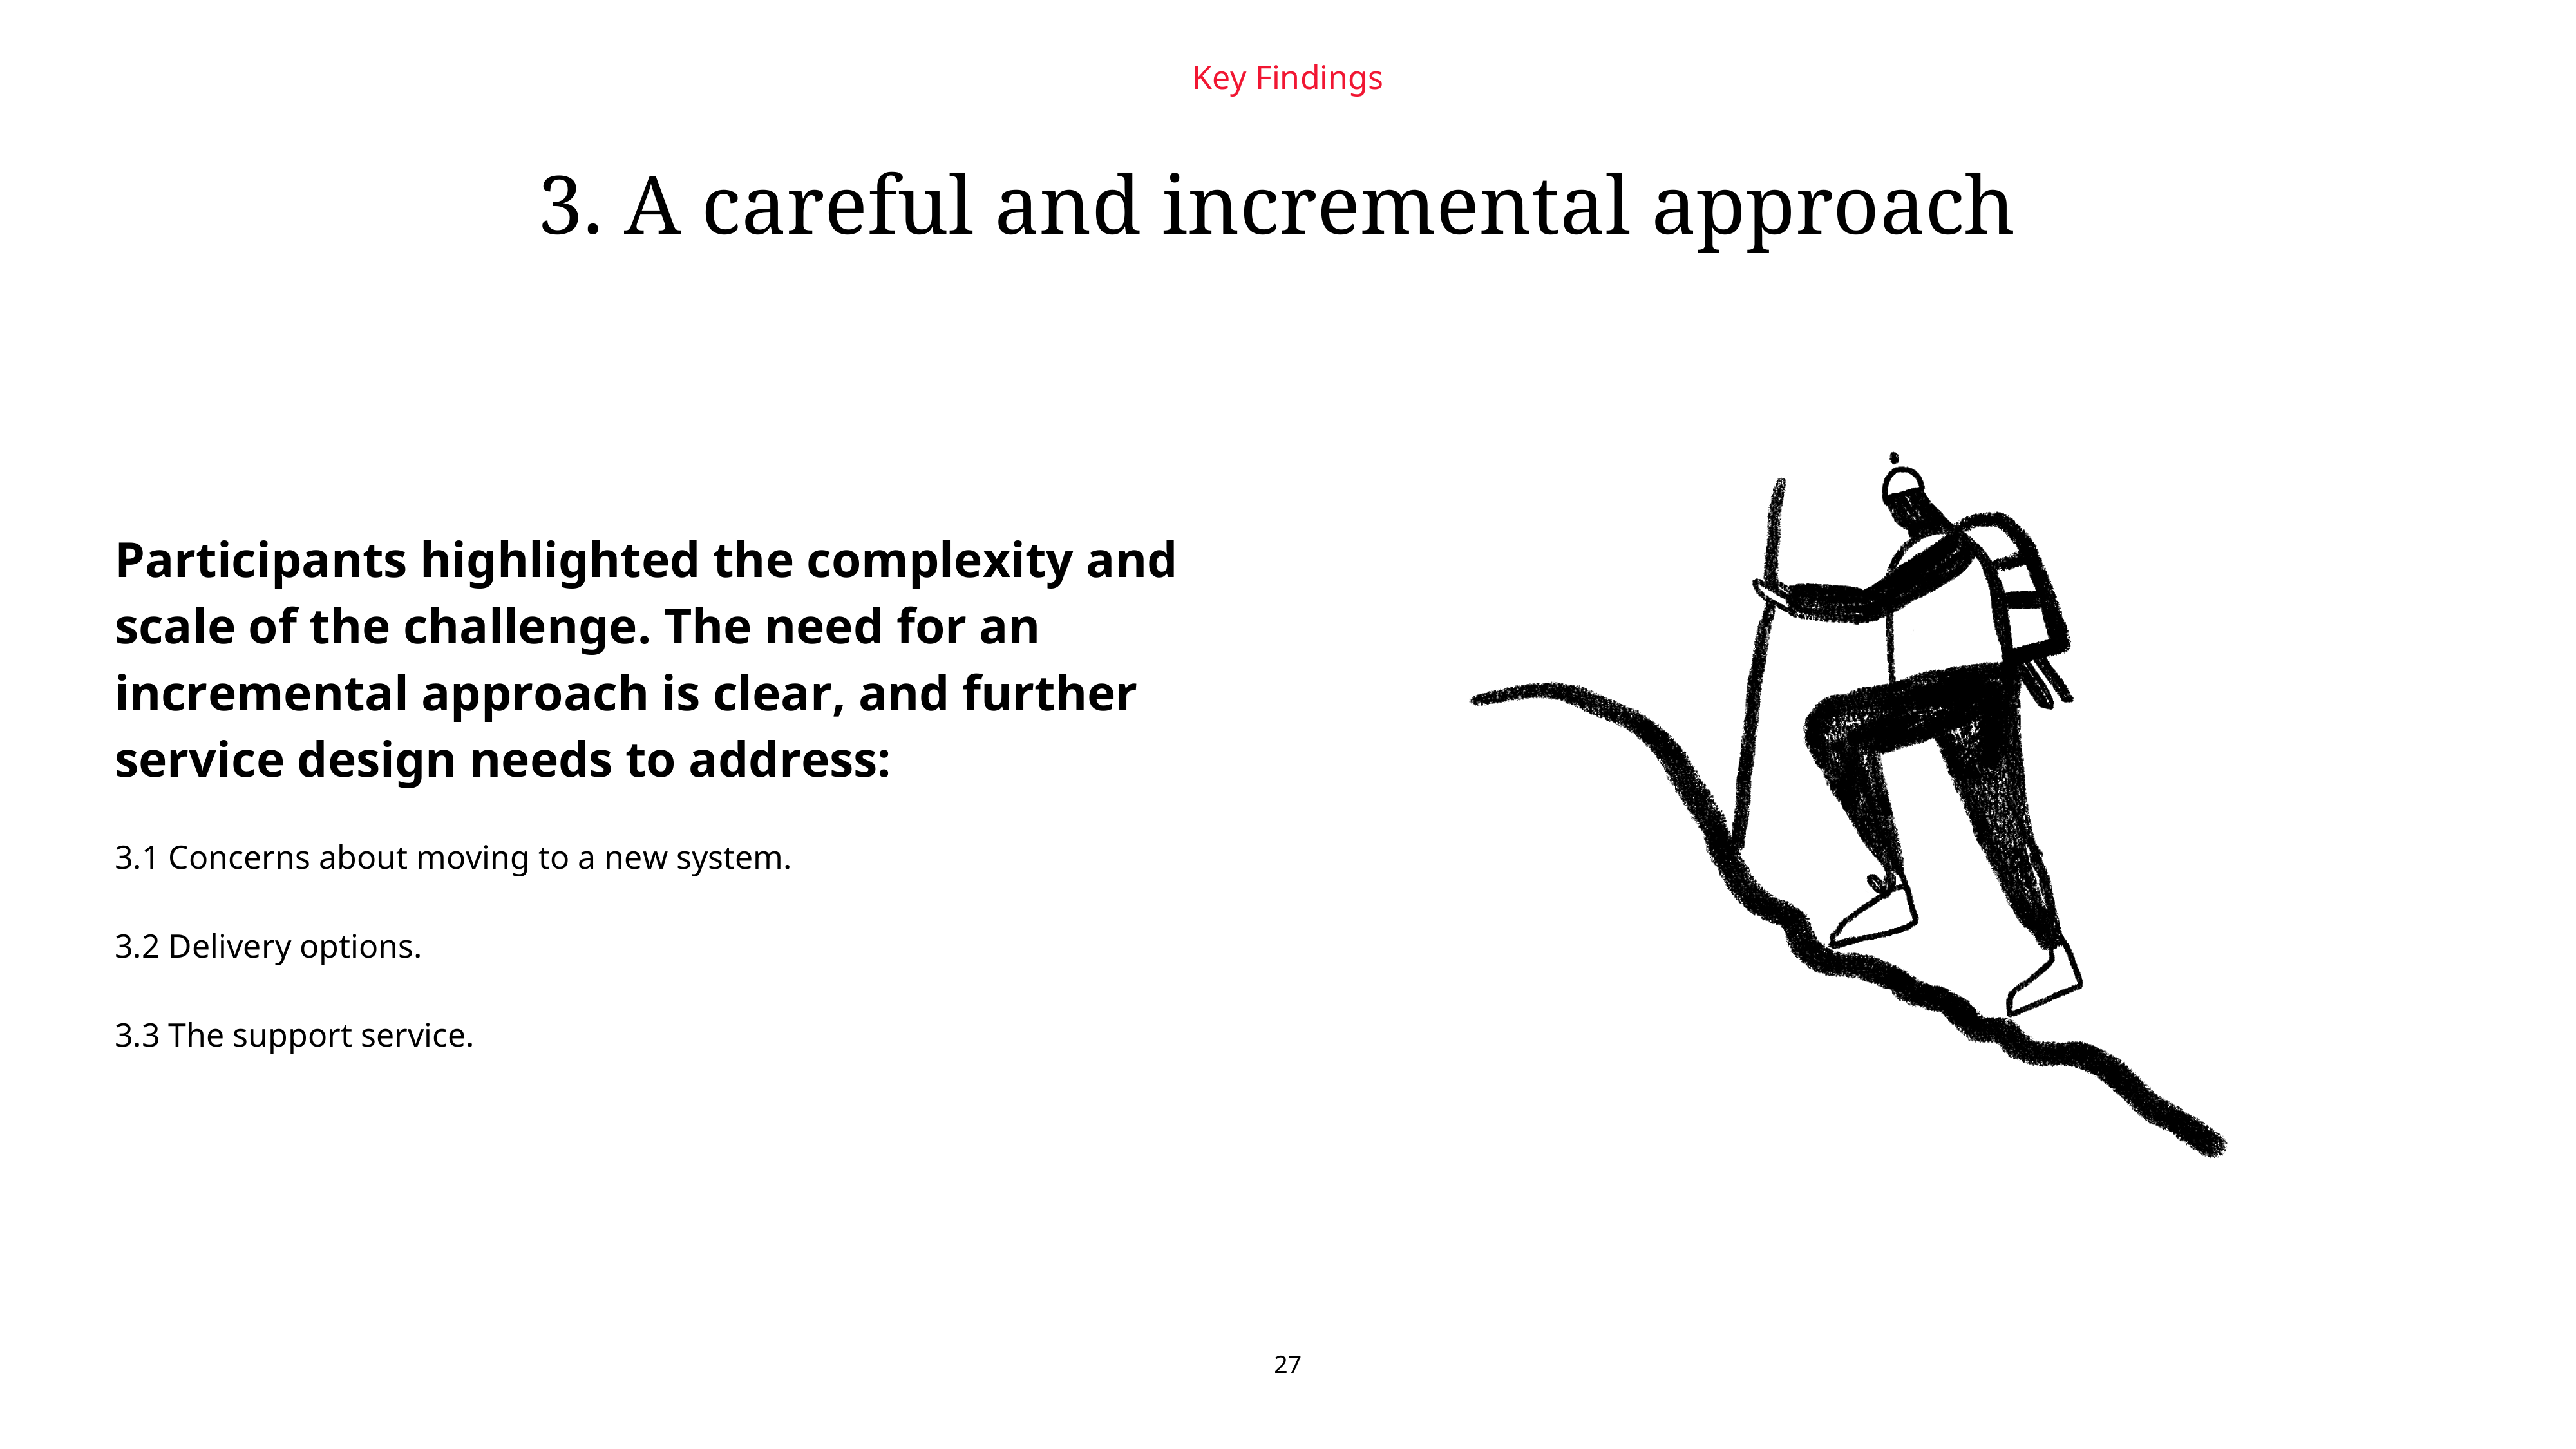

Key Findings
3. A careful and incremental approach
Participants highlighted the complexity and scale of the challenge. The need for an incremental approach is clear, and further service design needs to address:
3.1 Concerns about moving to a new system.
3.2 Delivery options.
3.3 The support service.